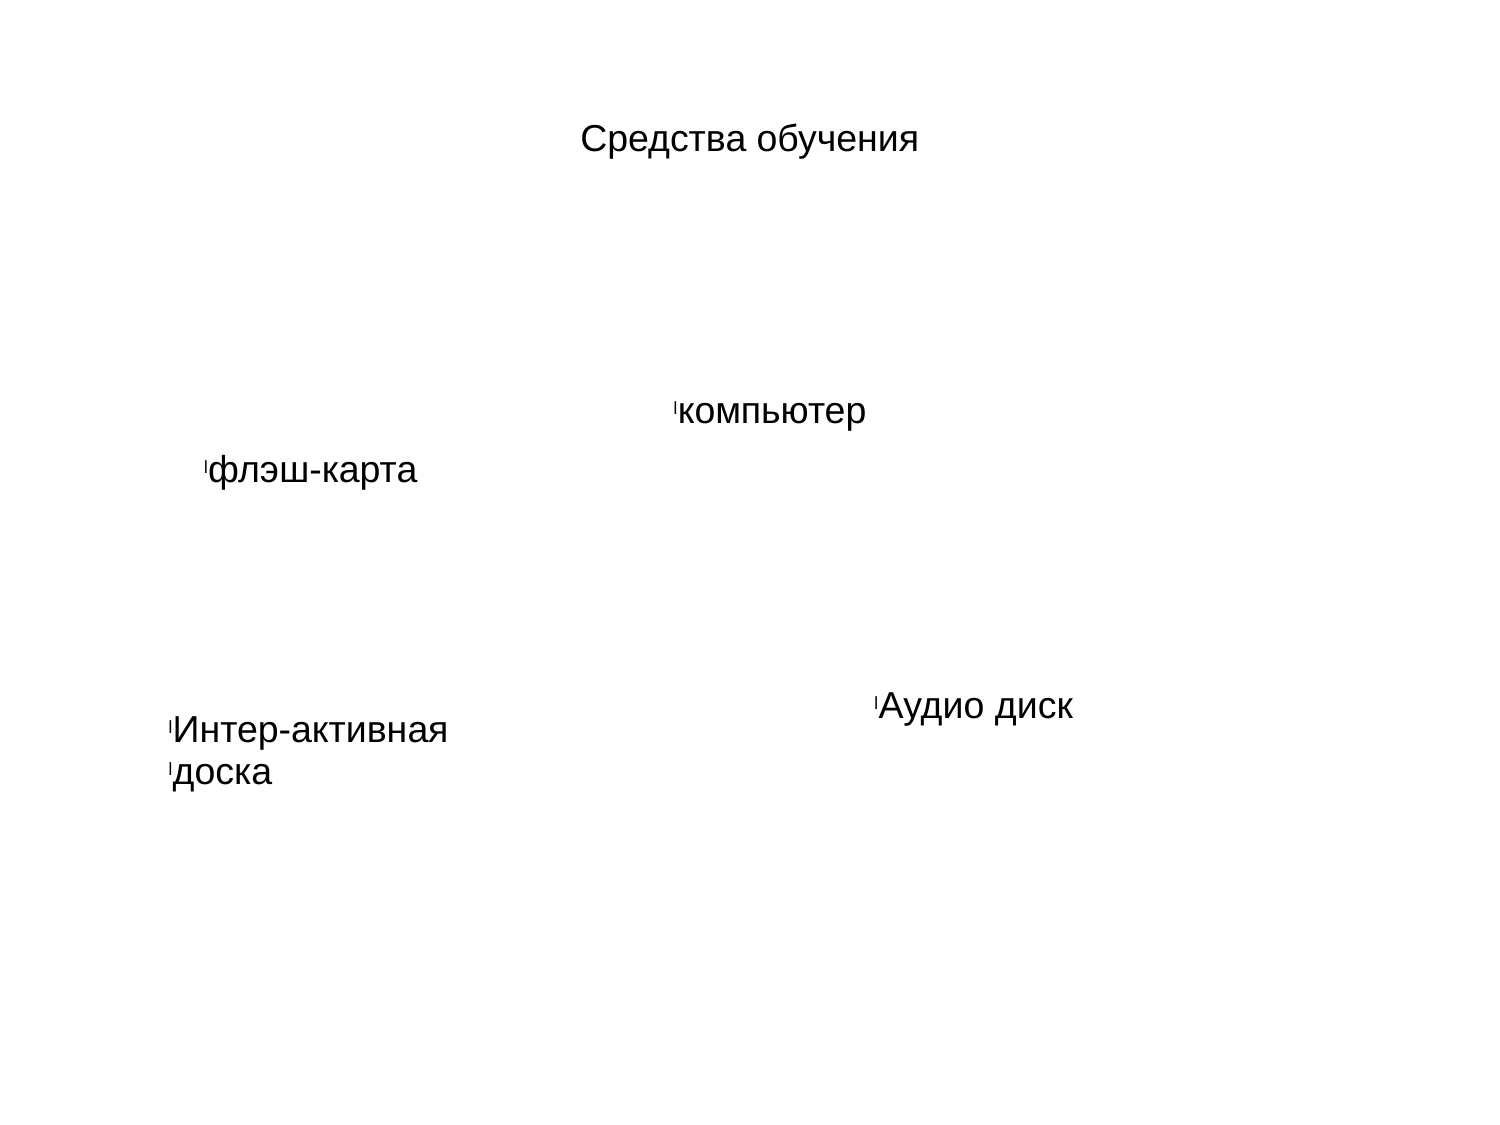

Средства обучения
компьютер
флэш-карта
Аудио диск
Интер-активная
доска